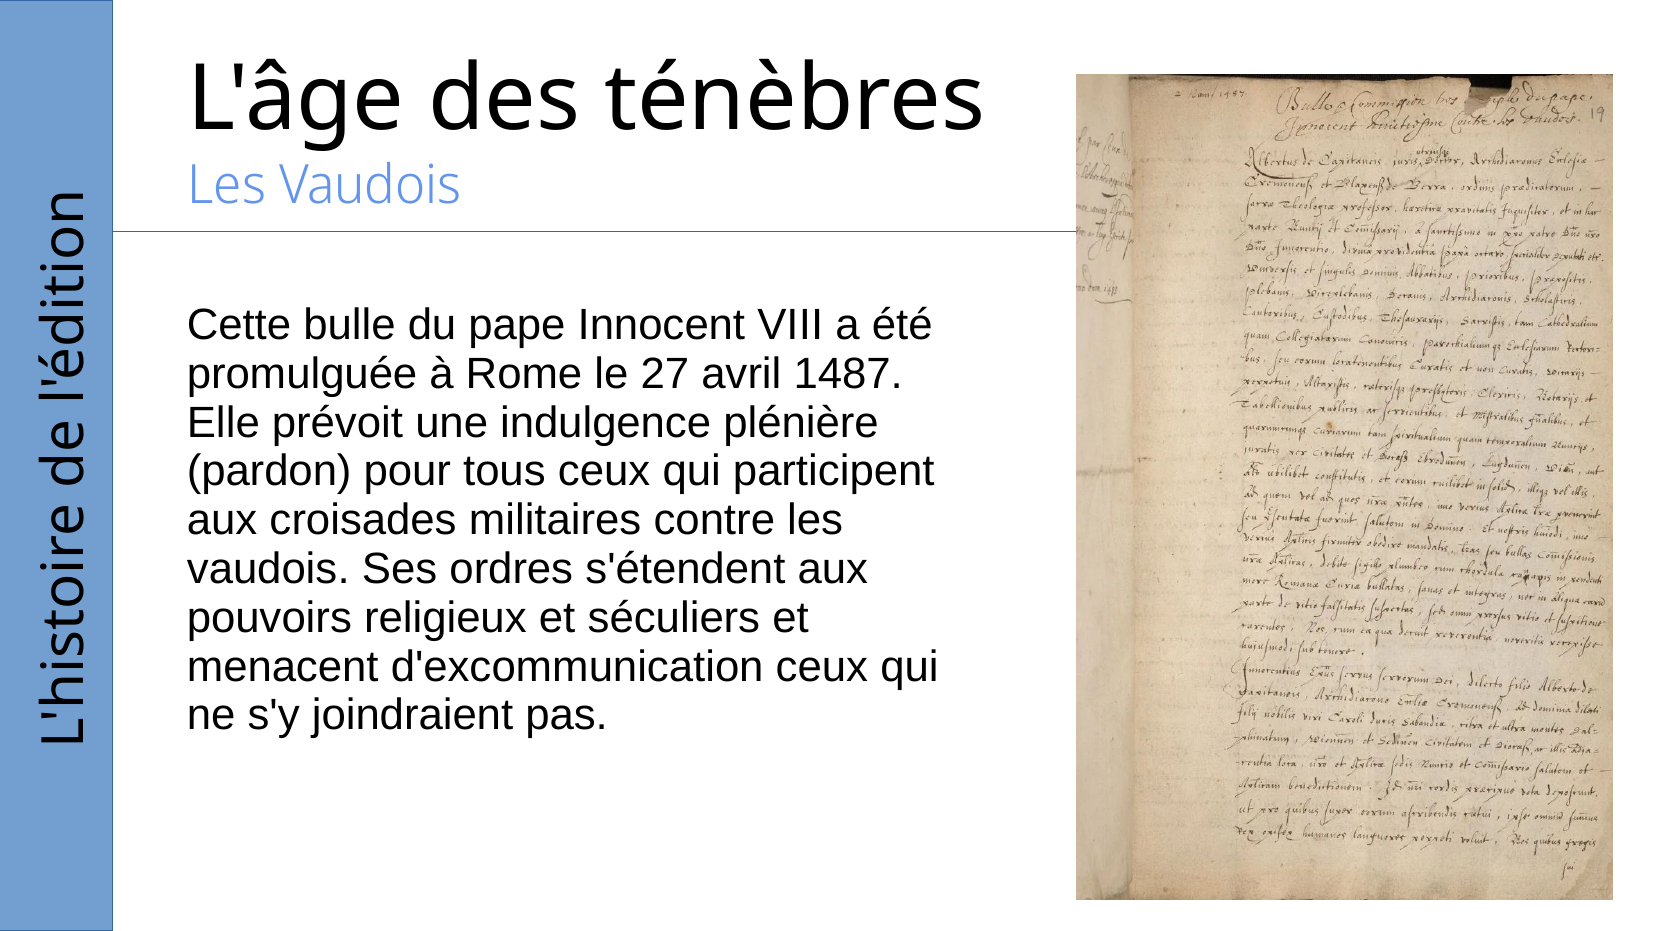

# L'âge des ténèbres
Les Vaudois
Cette bulle du pape Innocent VIII a été promulguée à Rome le 27 avril 1487. Elle prévoit une indulgence plénière (pardon) pour tous ceux qui participent aux croisades militaires contre les vaudois. Ses ordres s'étendent aux pouvoirs religieux et séculiers et menacent d'excommunication ceux qui ne s'y joindraient pas.
L'histoire de l'édition